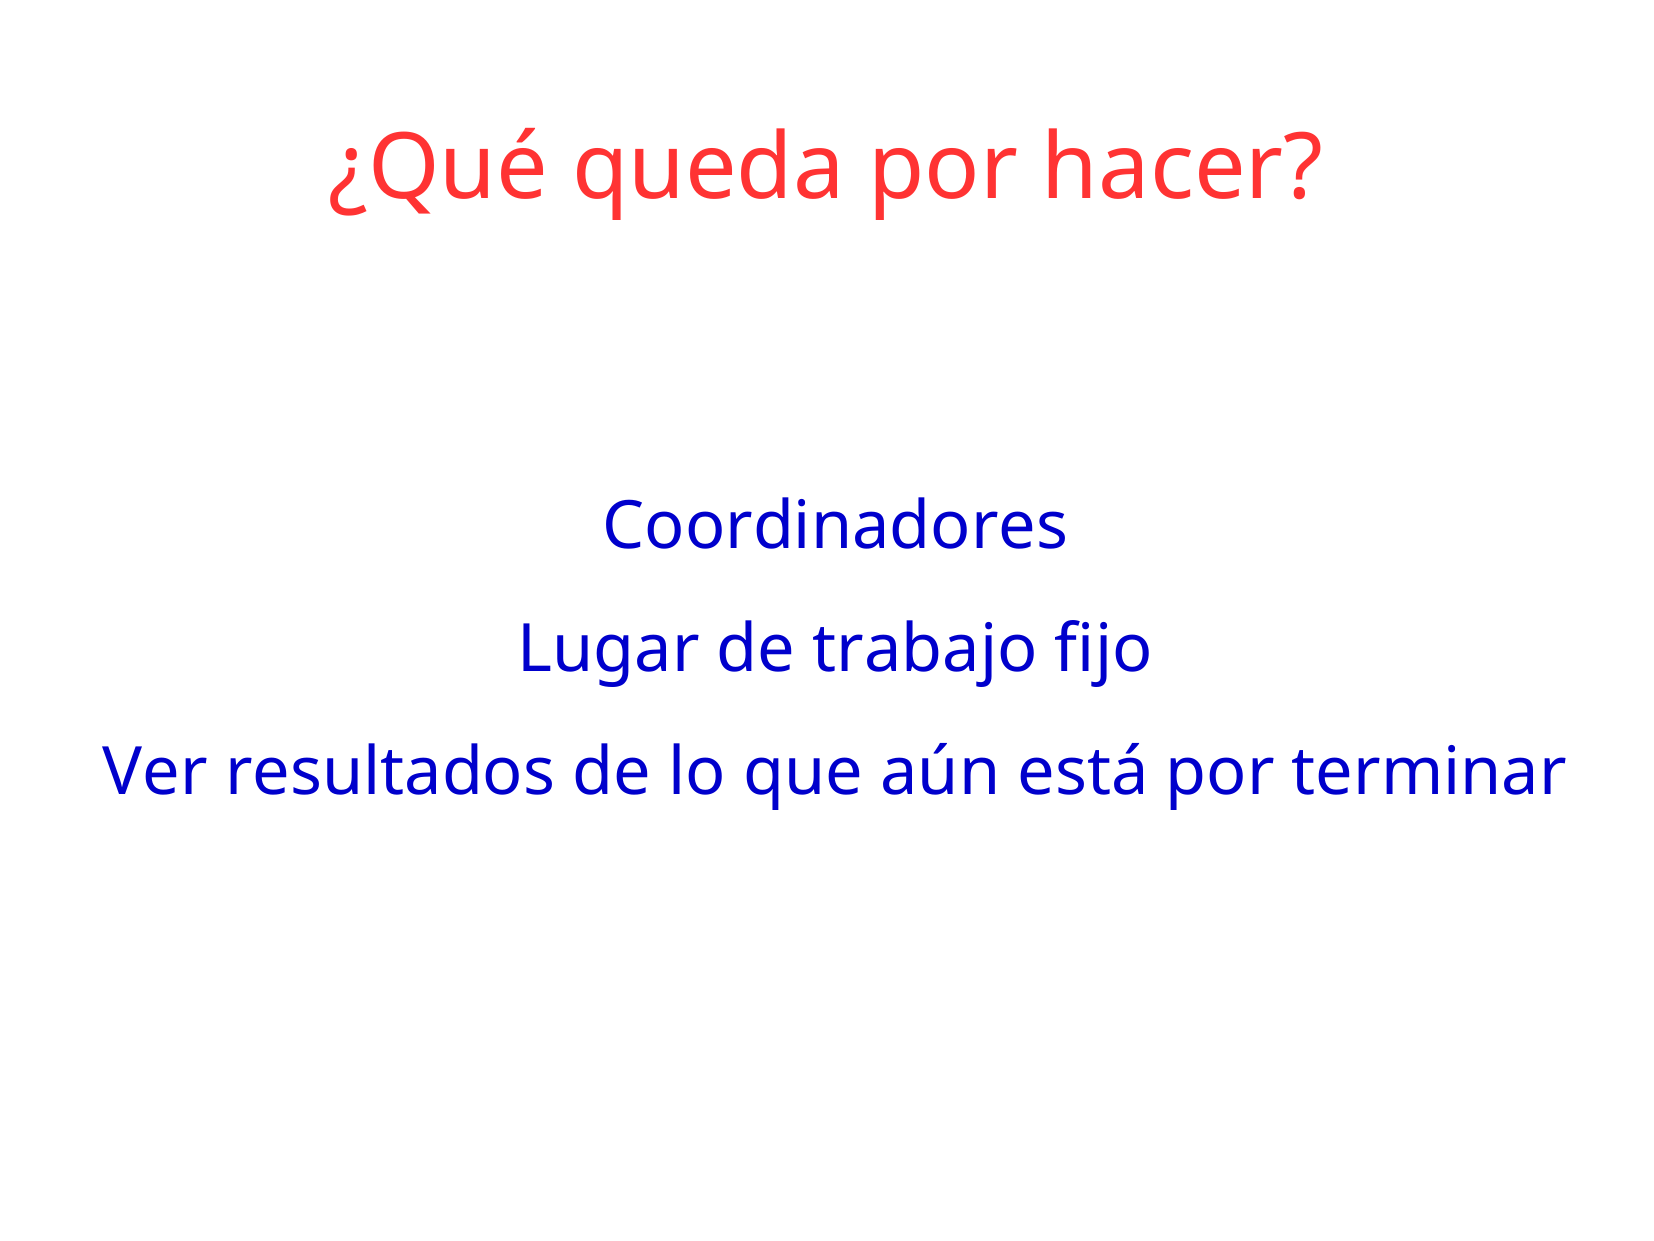

# ¿Qué queda por hacer?
Coordinadores
Lugar de trabajo fijo
Ver resultados de lo que aún está por terminar